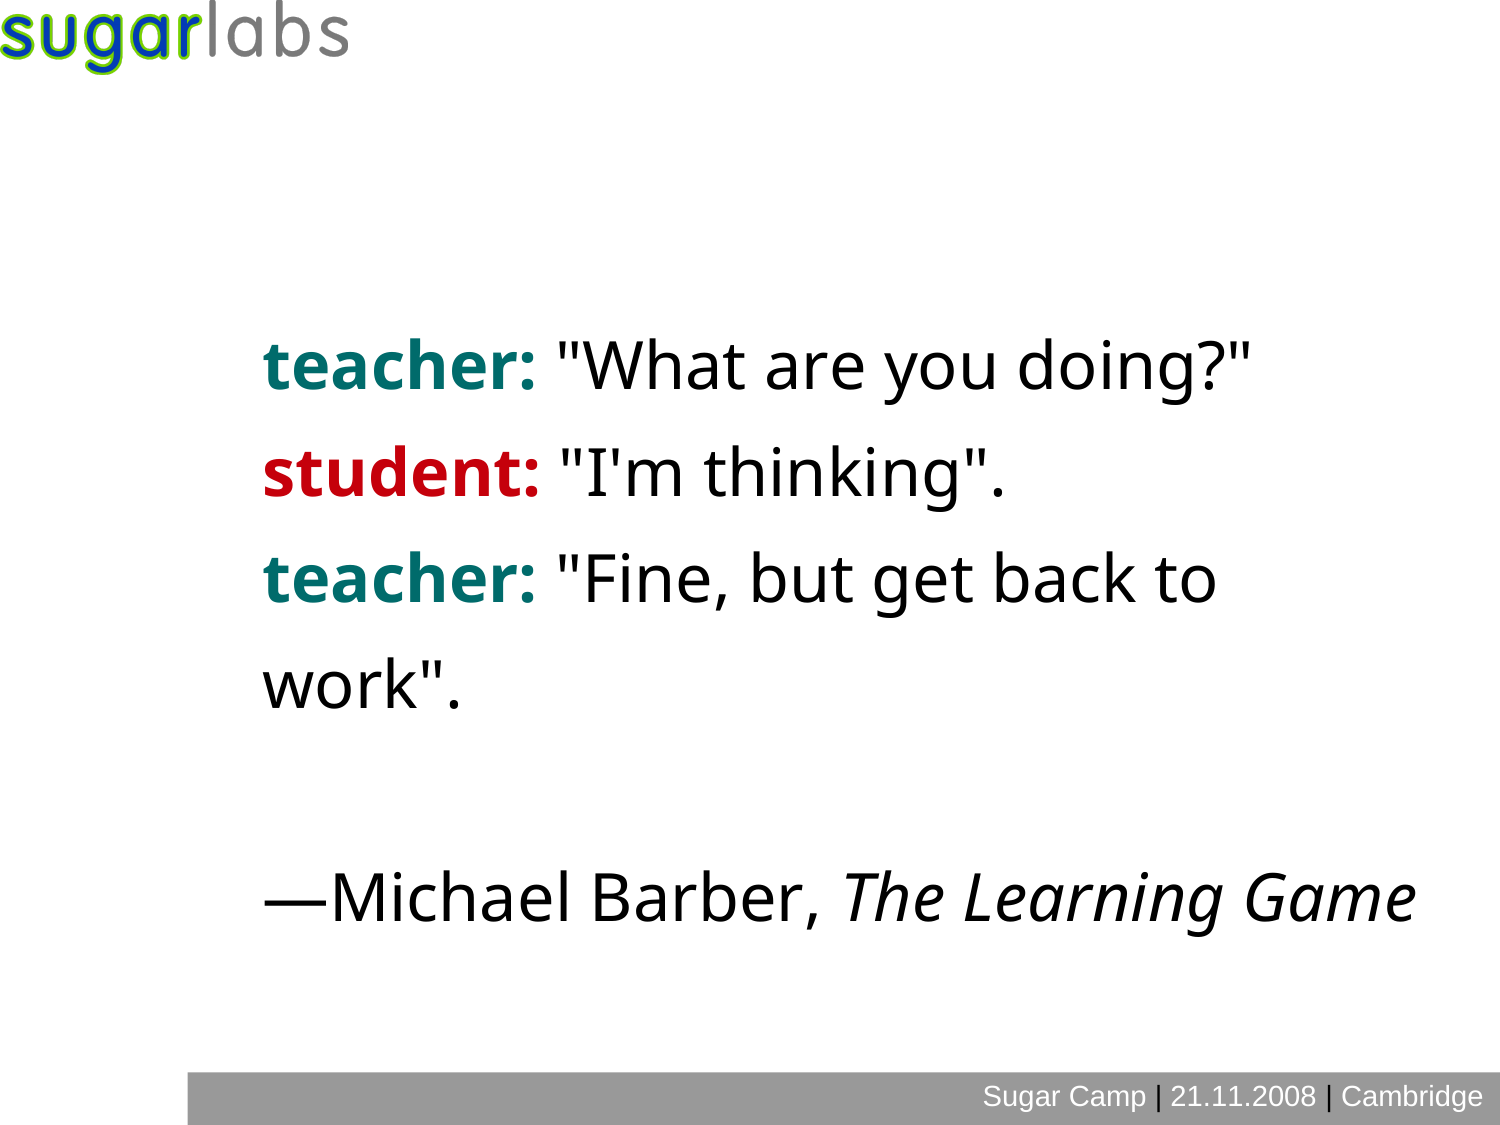

# teacher: "What are you doing?" student: "I'm thinking". teacher: "Fine, but get back to work". —Michael Barber, The Learning Game